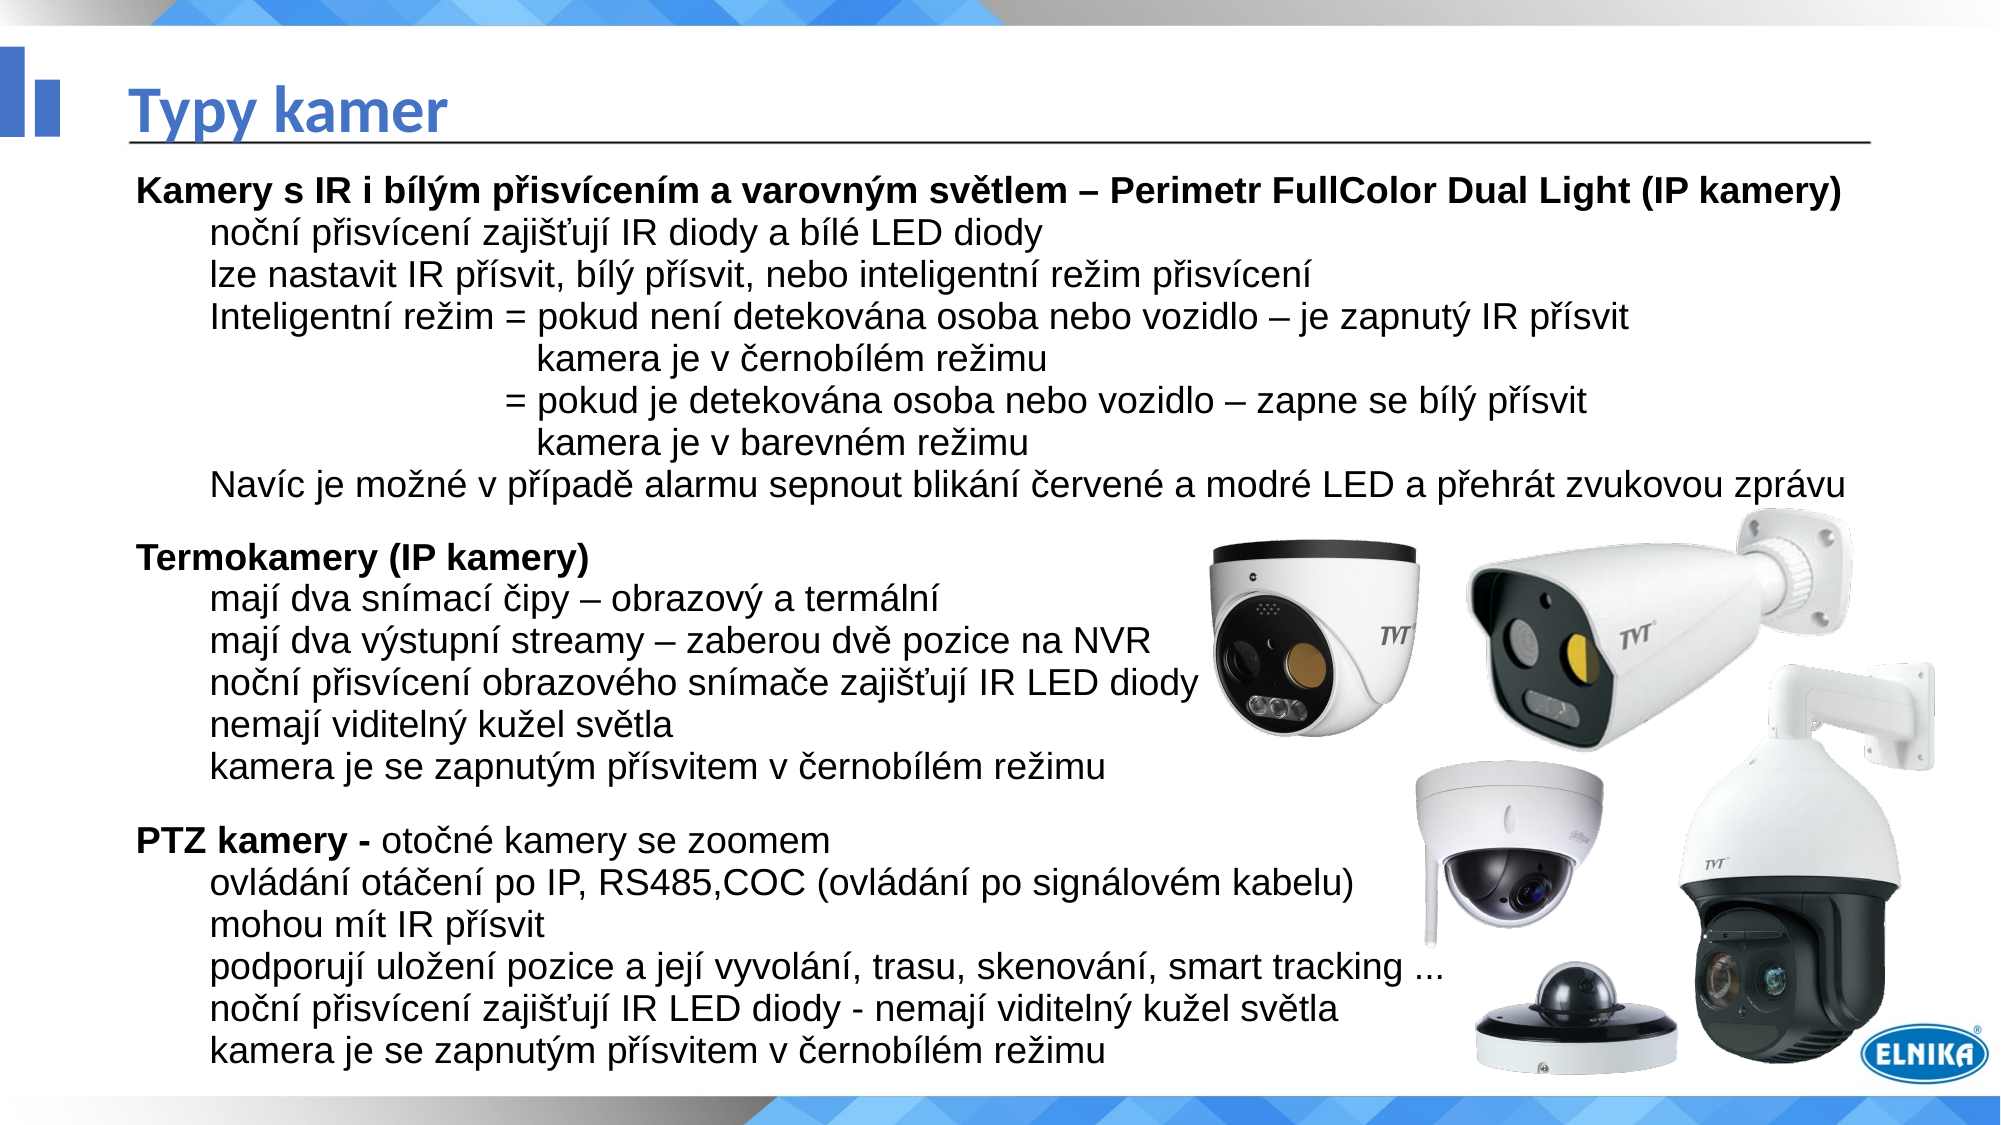

Typy kamer
Kamery s IR i bílým přisvícením a varovným světlem – Perimetr FullColor Dual Light (IP kamery)
	noční přisvícení zajišťují IR diody a bílé LED diody
	lze nastavit IR přísvit, bílý přísvit, nebo inteligentní režim přisvícení
	Inteligentní režim = pokud není detekována osoba nebo vozidlo – je zapnutý IR přísvit
					 kamera je v černobílém režimu
					= pokud je detekována osoba nebo vozidlo – zapne se bílý přísvit
					 kamera je v barevném režimu
	Navíc je možné v případě alarmu sepnout blikání červené a modré LED a přehrát zvukovou zprávu
Termokamery (IP kamery)
	mají dva snímací čipy – obrazový a termální
	mají dva výstupní streamy – zaberou dvě pozice na NVR
	noční přisvícení obrazového snímače zajišťují IR LED diody
	nemají viditelný kužel světla
	kamera je se zapnutým přísvitem v černobílém režimu
PTZ kamery - otočné kamery se zoomem
	ovládání otáčení po IP, RS485,COC (ovládání po signálovém kabelu)
	mohou mít IR přísvit
	podporují uložení pozice a její vyvolání, trasu, skenování, smart tracking ...
	noční přisvícení zajišťují IR LED diody - nemají viditelný kužel světla
	kamera je se zapnutým přísvitem v černobílém režimu